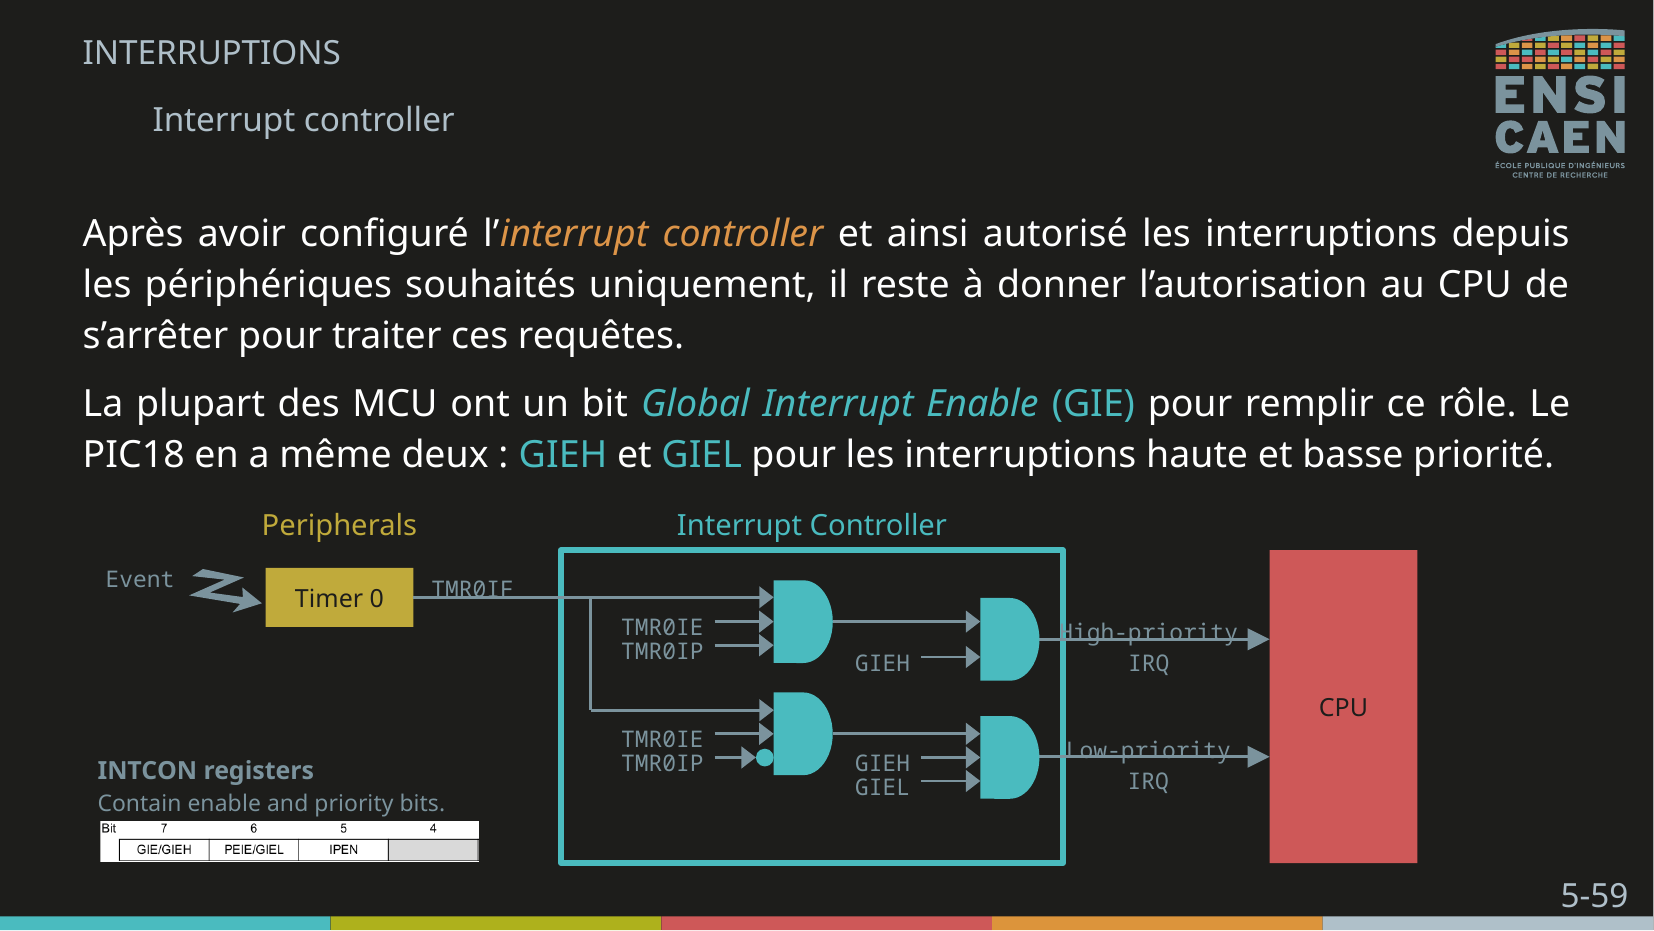

# INTERRUPTIONS Interrupt controller
Après avoir configuré l’interrupt controller et ainsi autorisé les interruptions depuis les périphériques souhaités uniquement, il reste à donner l’autorisation au CPU de s’arrêter pour traiter ces requêtes.
La plupart des MCU ont un bit Global Interrupt Enable (GIE) pour remplir ce rôle. Le PIC18 en a même deux : GIEH et GIEL pour les interruptions haute et basse priorité.
Peripherals
Interrupt Controller
CPU
Event
TMR0IF
Timer 0
TMR0IE
High-priority
IRQ
TMR0IP
GIEH
TMR0IE
Low-priority
IRQ
GIEH
TMR0IP
INTCON registers
Contain enable and priority bits.
GIEL